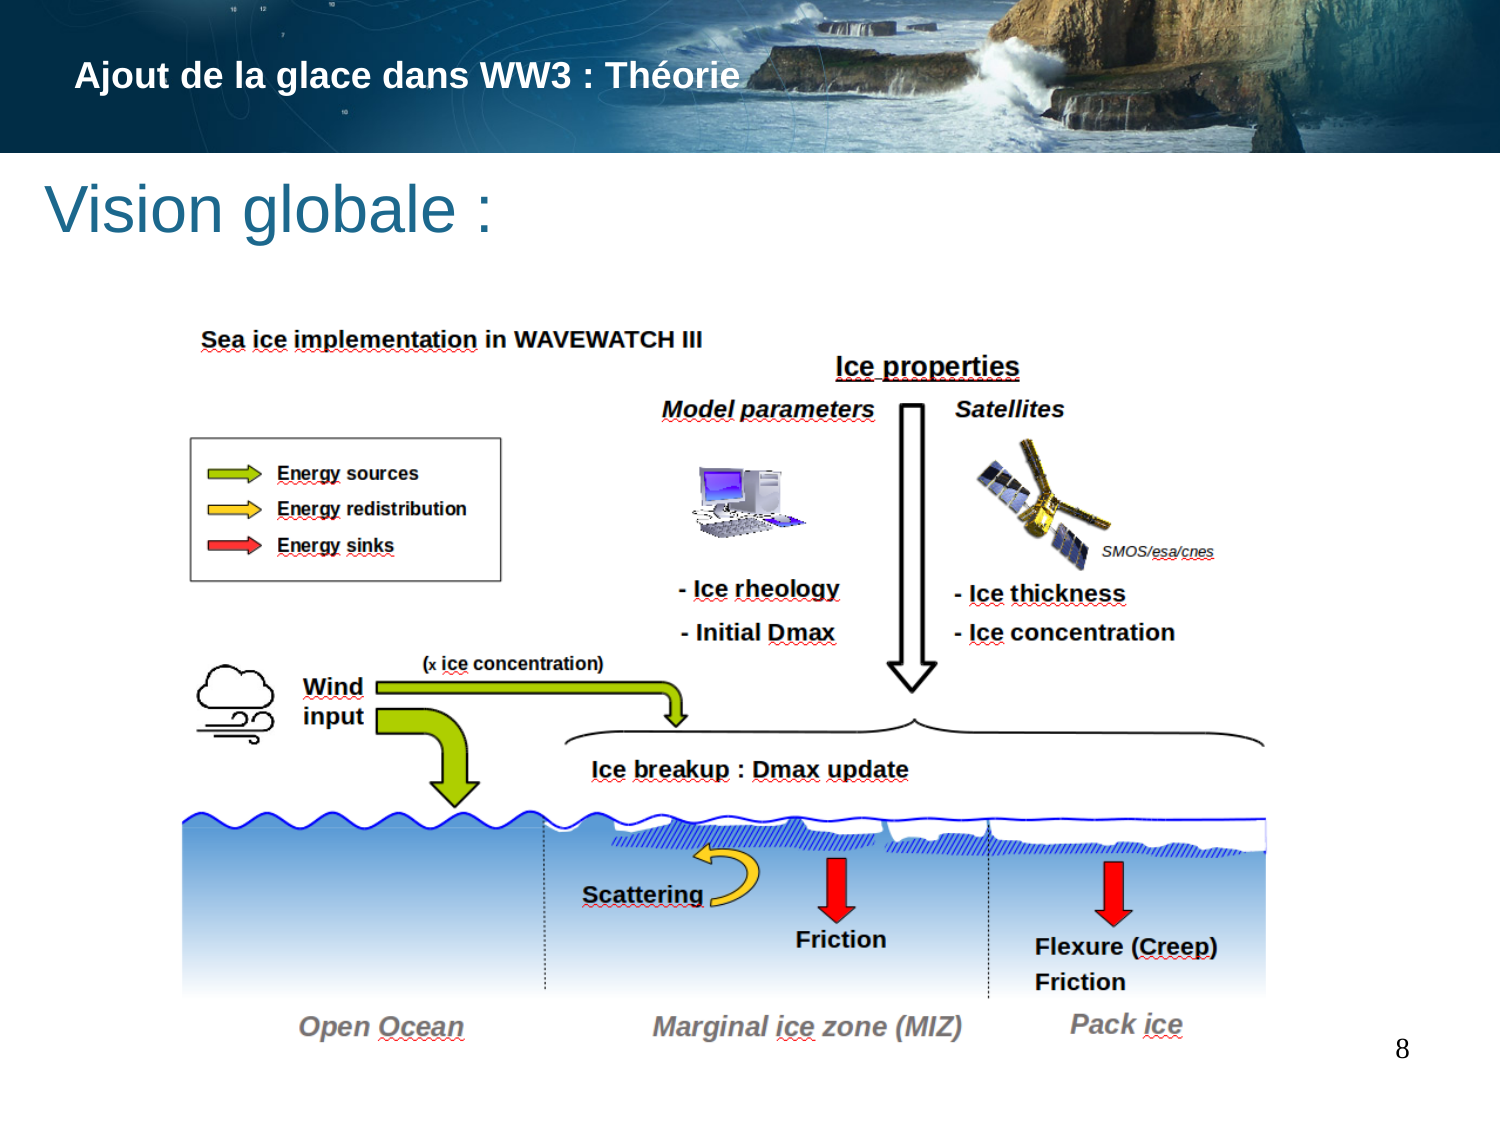

Ajout de la glace dans WW3 : Théorie
# Vision globale :
8